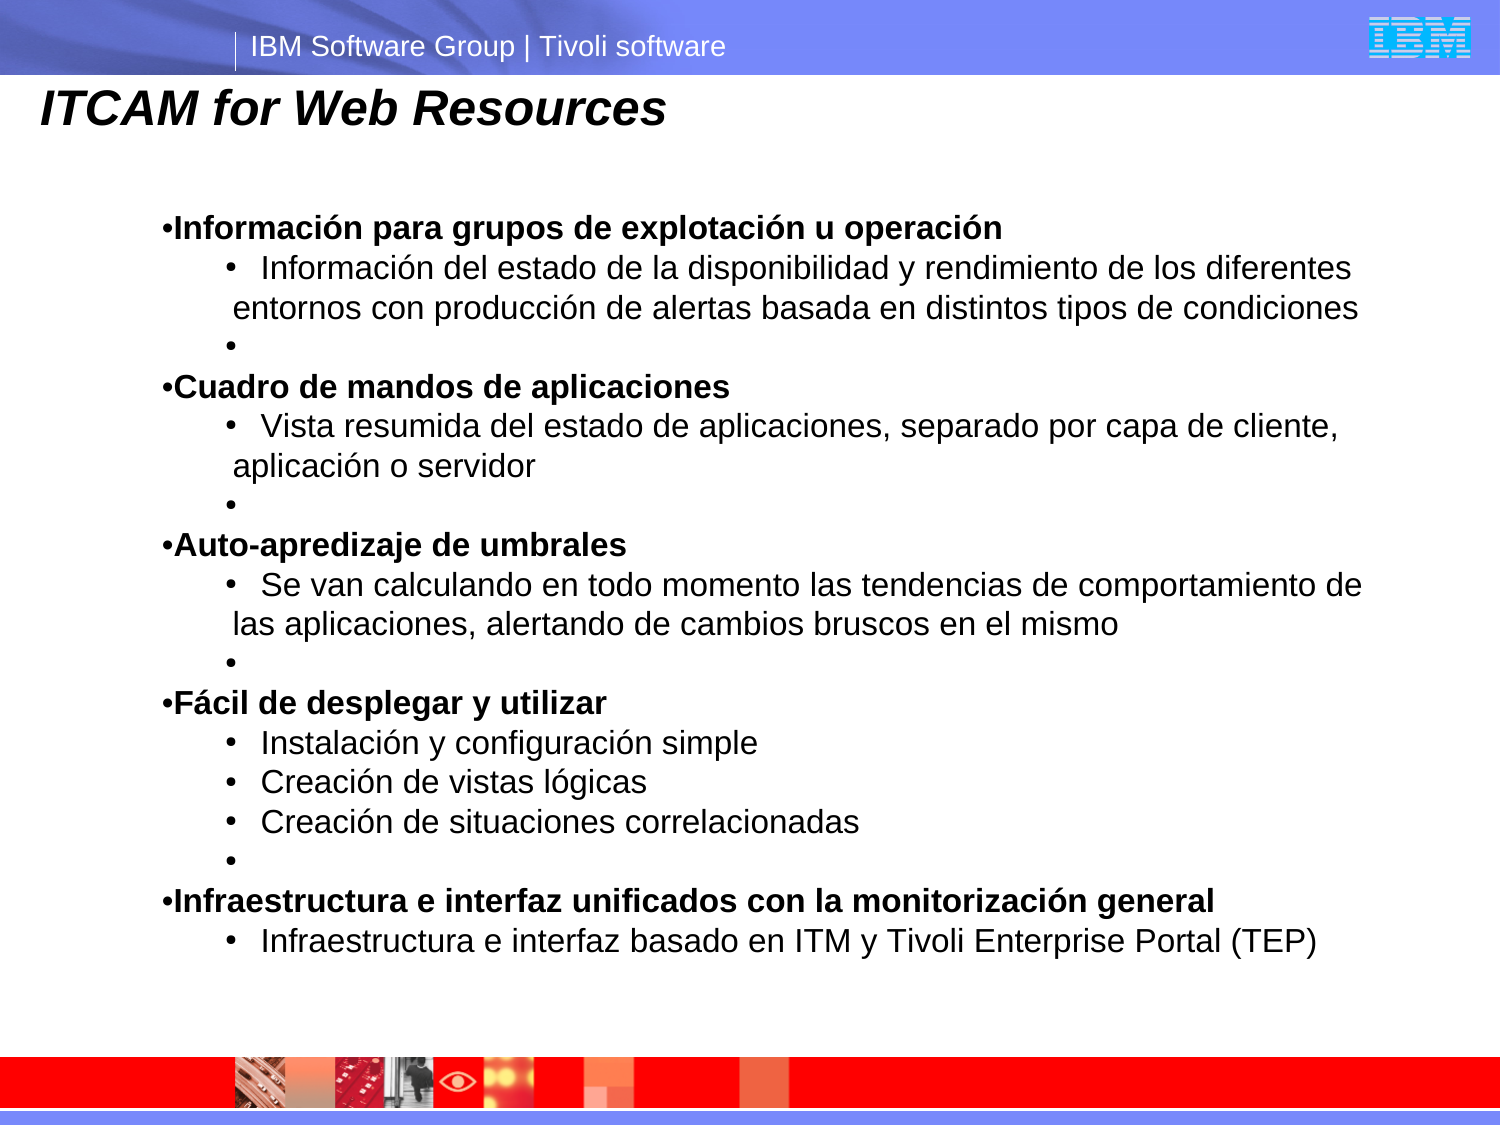

# ITCAM for Web Resources
Información para grupos de explotación u operación
Información del estado de la disponibilidad y rendimiento de los diferentes entornos con producción de alertas basada en distintos tipos de condiciones
Cuadro de mandos de aplicaciones
Vista resumida del estado de aplicaciones, separado por capa de cliente, aplicación o servidor
Auto-apredizaje de umbrales
Se van calculando en todo momento las tendencias de comportamiento de las aplicaciones, alertando de cambios bruscos en el mismo
Fácil de desplegar y utilizar
Instalación y configuración simple
Creación de vistas lógicas
Creación de situaciones correlacionadas
Infraestructura e interfaz unificados con la monitorización general
Infraestructura e interfaz basado en ITM y Tivoli Enterprise Portal (TEP)